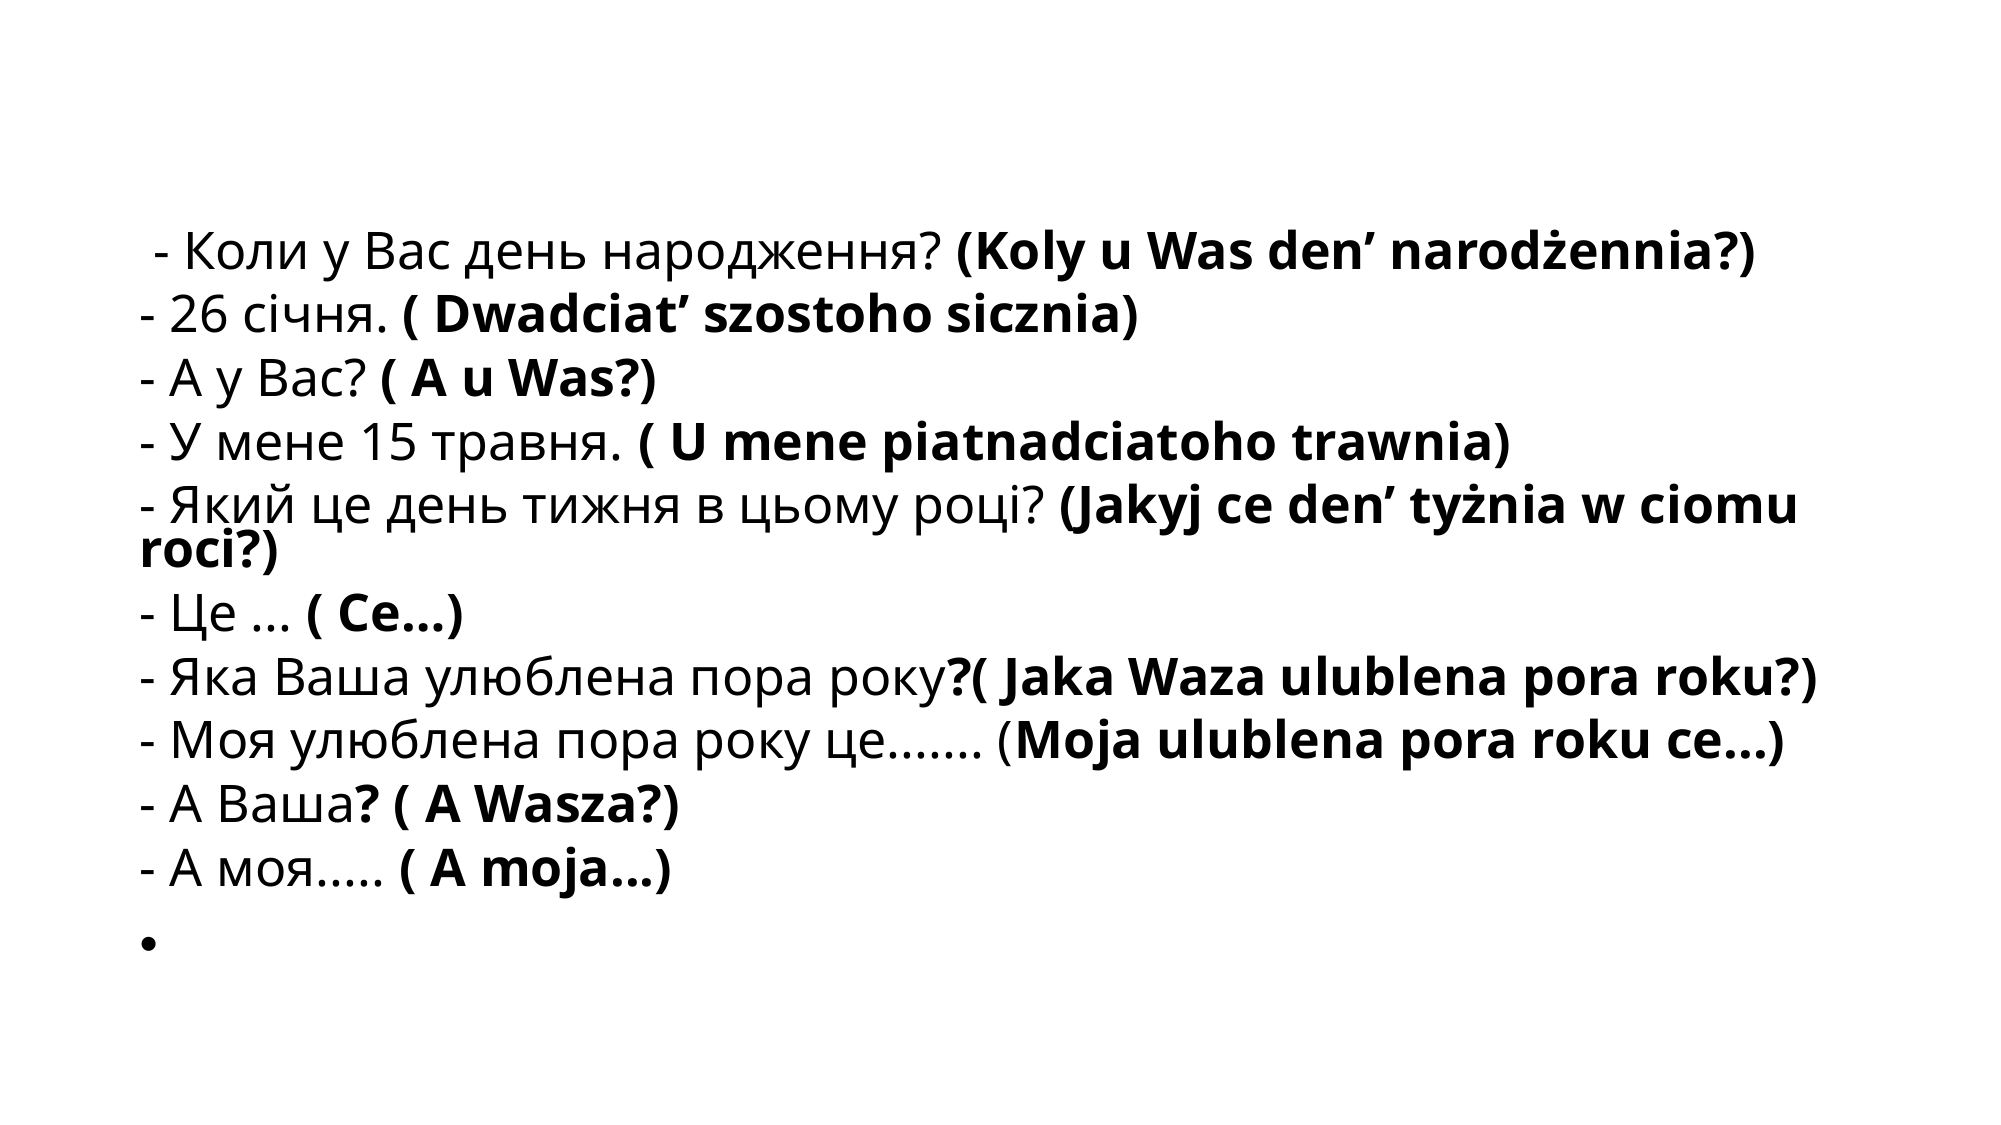

#
 - Коли у Вас день народження? (Koly u Was den’ narodżennia?)
- 26 січня. ( Dwadciat’ szostoho sicznia)
- А у Вас? ( A u Was?)
- У мене 15 травня. ( U mene piatnadciatoho trawnia)
- Який це день тижня в цьому році? (Jakyj ce den’ tyżnia w ciomu roci?)
- Це ... ( Ce…)
- Яка Ваша улюблена пора року?( Jaka Waza ulublena pora roku?)
- Моя улюблена пора року це....... (Moja ulublena pora roku ce...)
- А Ваша? ( A Wasza?)
- А моя..... ( A moja...)